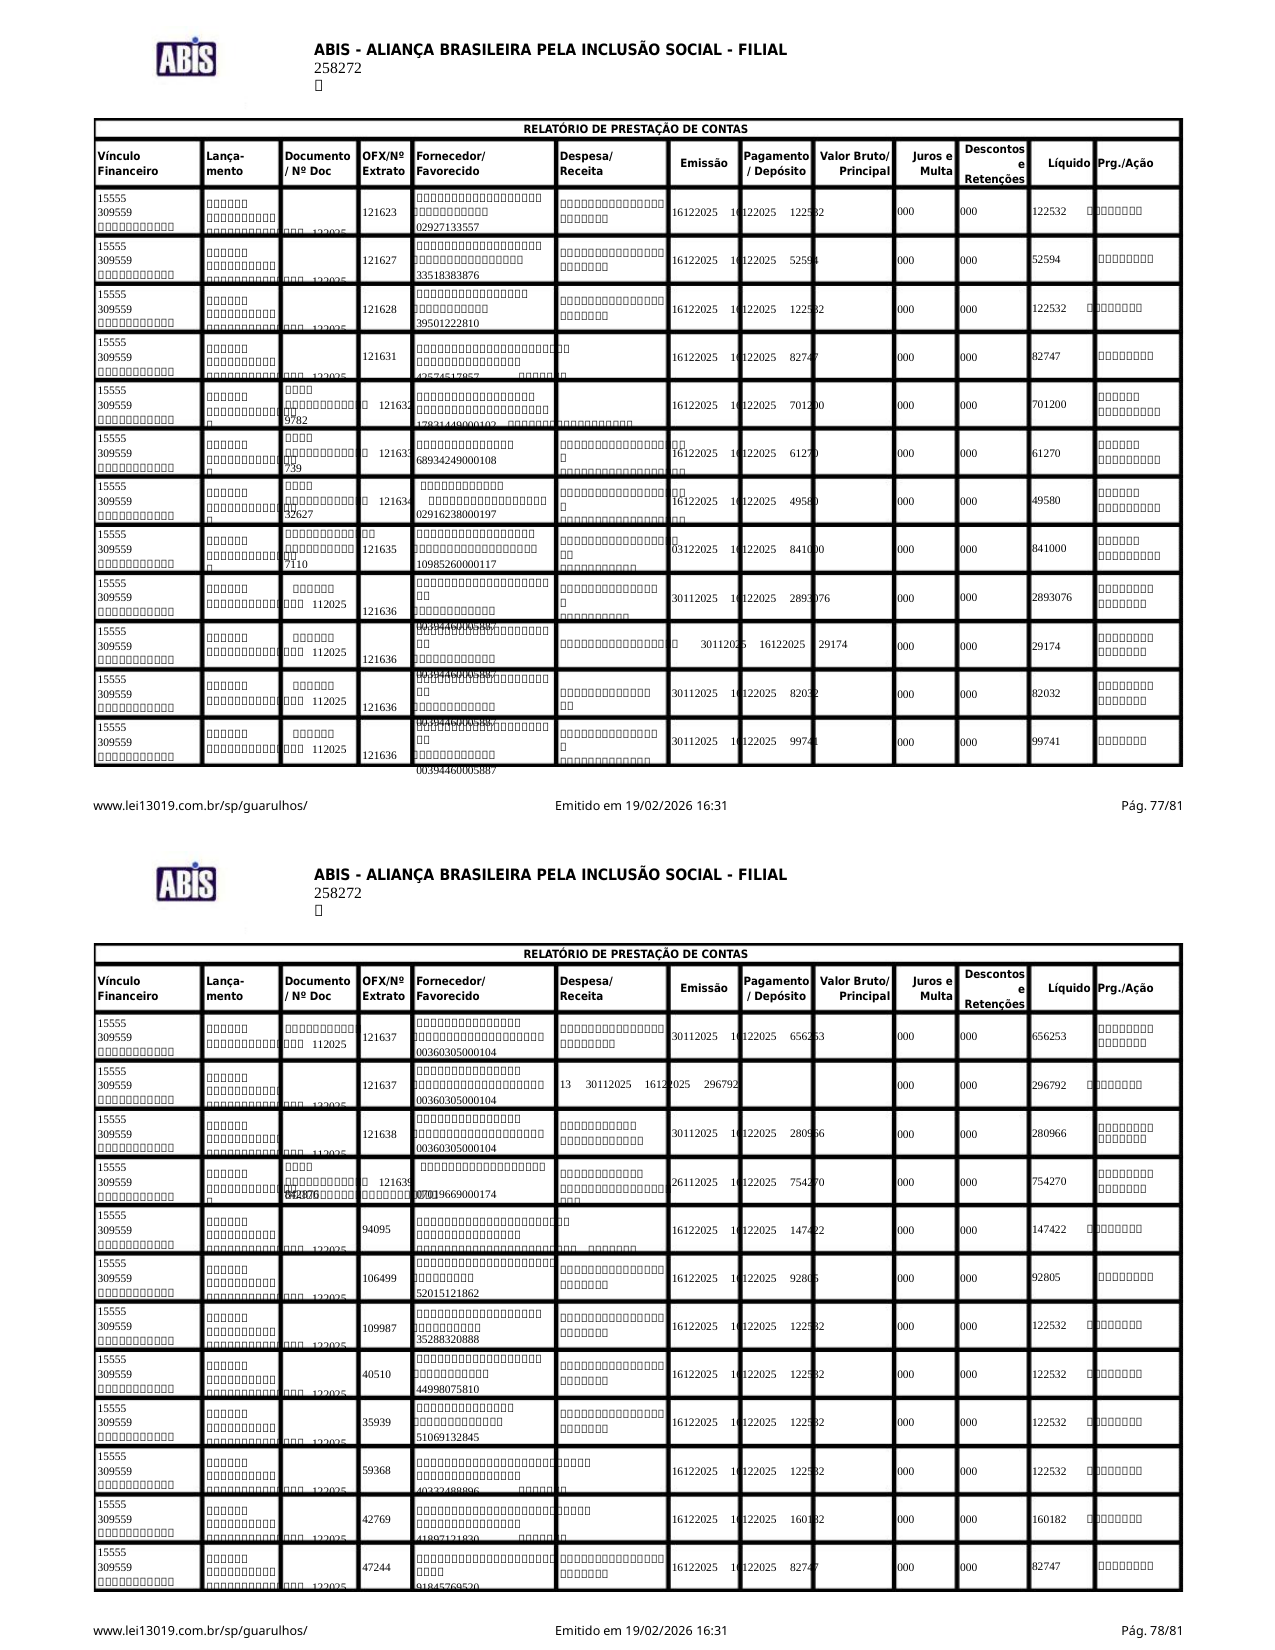

ABIS - ALIANÇA BRASILEIRA PELA INCLUSÃO SOCIAL - FILIAL


RELATÓRIO DE PRESTAÇÃO DE CONTAS
Descontos
e
Retenções
Vínculo
Financeiro
Lança-
mento
Documento
/ Nº Doc
OFX/Nº
Extrato
Fornecedor/
Favorecido
Despesa/
Receita
Pagamento
/ Depósito
Valor Bruto/
Principal
Juros e
Multa
Emissão
Líquido Prg./Ação




 

 
 


  
  
  
  
  
  
  
  
  













 




 

 
 



















 

 
 


 



 
 
 
 







 



 
 








 












 
  
















 














 

 
 








 

 
 


   




 

 
 



  
  





 

 
 




www.lei13019.com.br/sp/guarulhos/
Emitido em 19/02/2026 16:31
Pág. 77/81
ABIS - ALIANÇA BRASILEIRA PELA INCLUSÃO SOCIAL - FILIAL


RELATÓRIO DE PRESTAÇÃO DE CONTAS
Descontos
e
Retenções
Vínculo
Financeiro
Lança-
mento
Documento
/ Nº Doc
OFX/Nº
Extrato
Fornecedor/
Favorecido
Despesa/
Receita
Pagamento
/ Depósito
Valor Bruto/
Principal
Juros e
Multa
Emissão
Líquido Prg./Ação




 


 




  


























 





 

 
 
   




 

 
 


  
  
  
  
  
  
  
  
  
  





 
  












 
 
 
 

 




 


 
 
 







 
 


 
 
 
 
 





 

 
 






 

 
 





 
 
 
 






 
 
 
 



 
 






www.lei13019.com.br/sp/guarulhos/
Emitido em 19/02/2026 16:31
Pág. 78/81